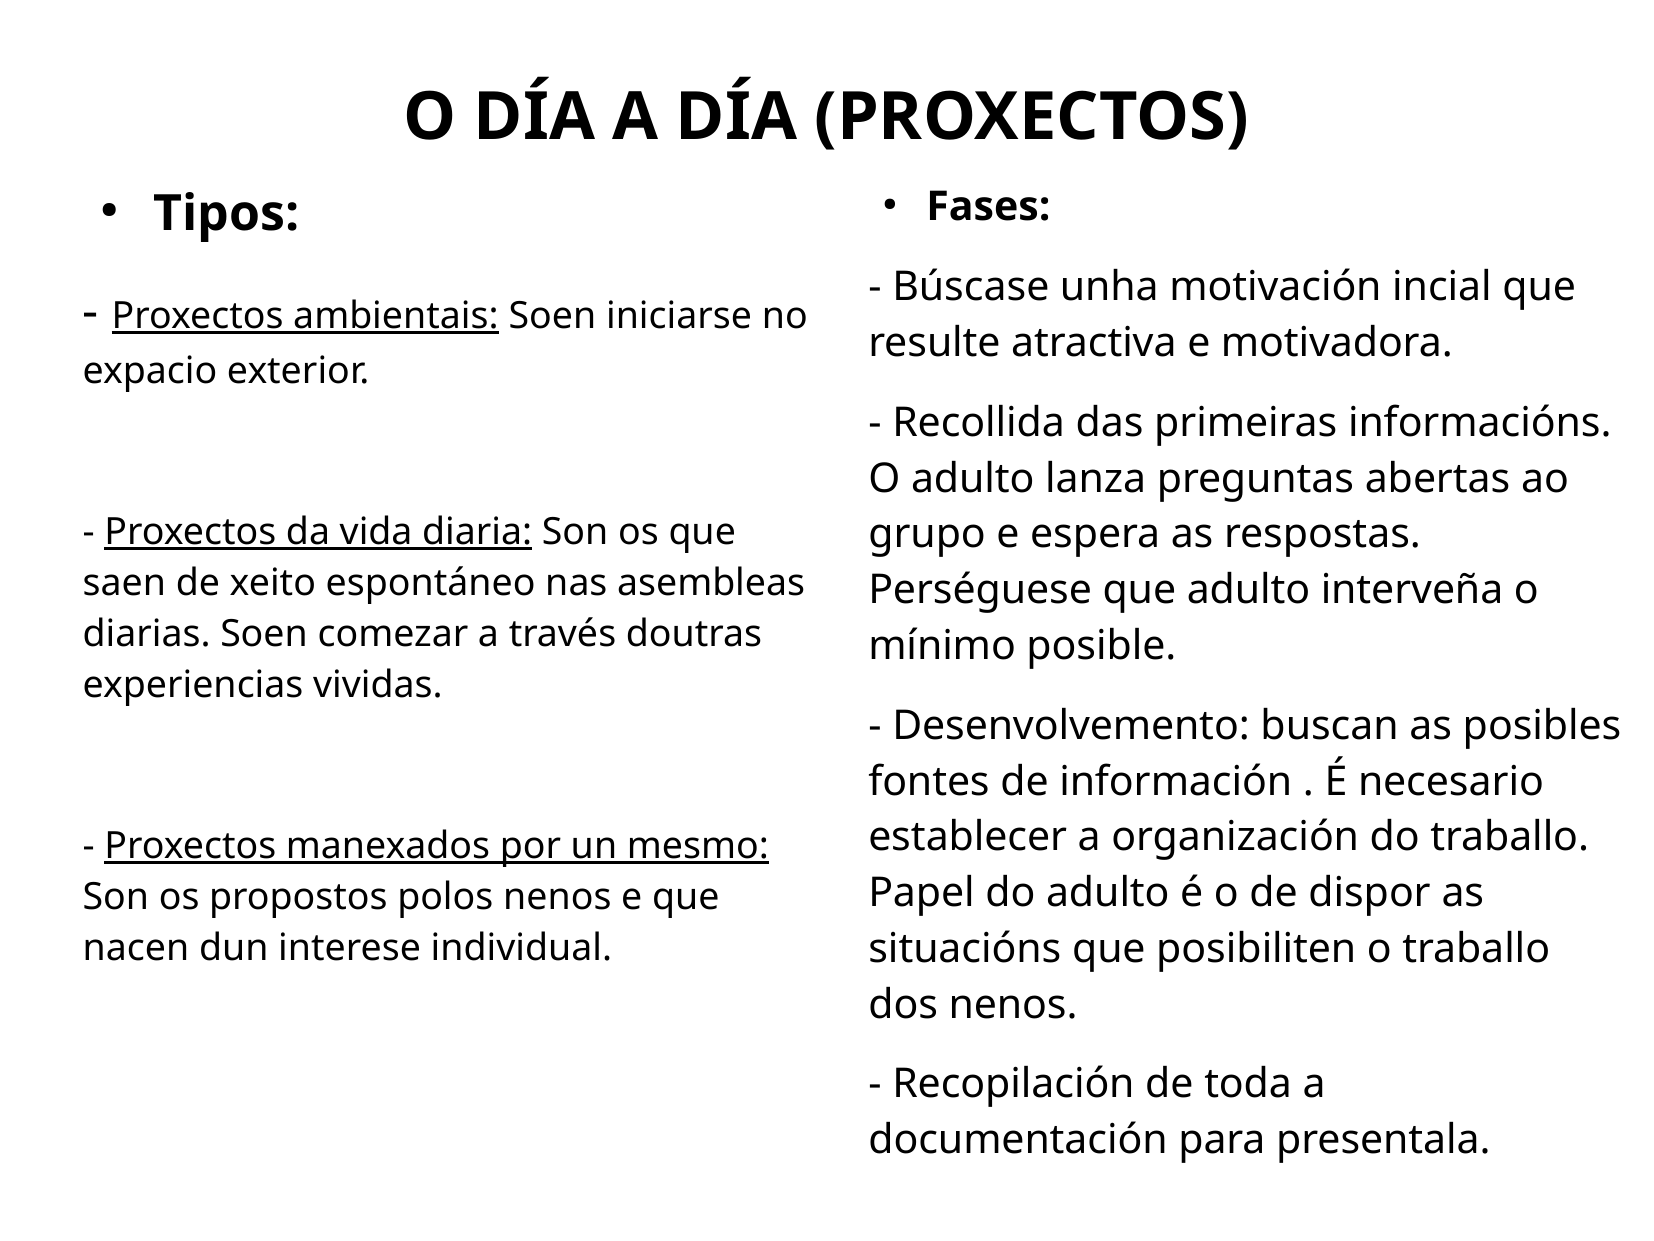

# O DÍA A DÍA (PROXECTOS)
Tipos:
- Proxectos ambientais: Soen iniciarse no expacio exterior.
- Proxectos da vida diaria: Son os que saen de xeito espontáneo nas asembleas diarias. Soen comezar a través doutras experiencias vividas.
- Proxectos manexados por un mesmo: Son os propostos polos nenos e que nacen dun interese individual.
Fases:
- Búscase unha motivación incial que resulte atractiva e motivadora.
- Recollida das primeiras informacións. O adulto lanza preguntas abertas ao grupo e espera as respostas. Perséguese que adulto interveña o mínimo posible.
- Desenvolvemento: buscan as posibles fontes de información . É necesario establecer a organización do traballo. Papel do adulto é o de dispor as situacións que posibiliten o traballo dos nenos.
- Recopilación de toda a documentación para presentala.